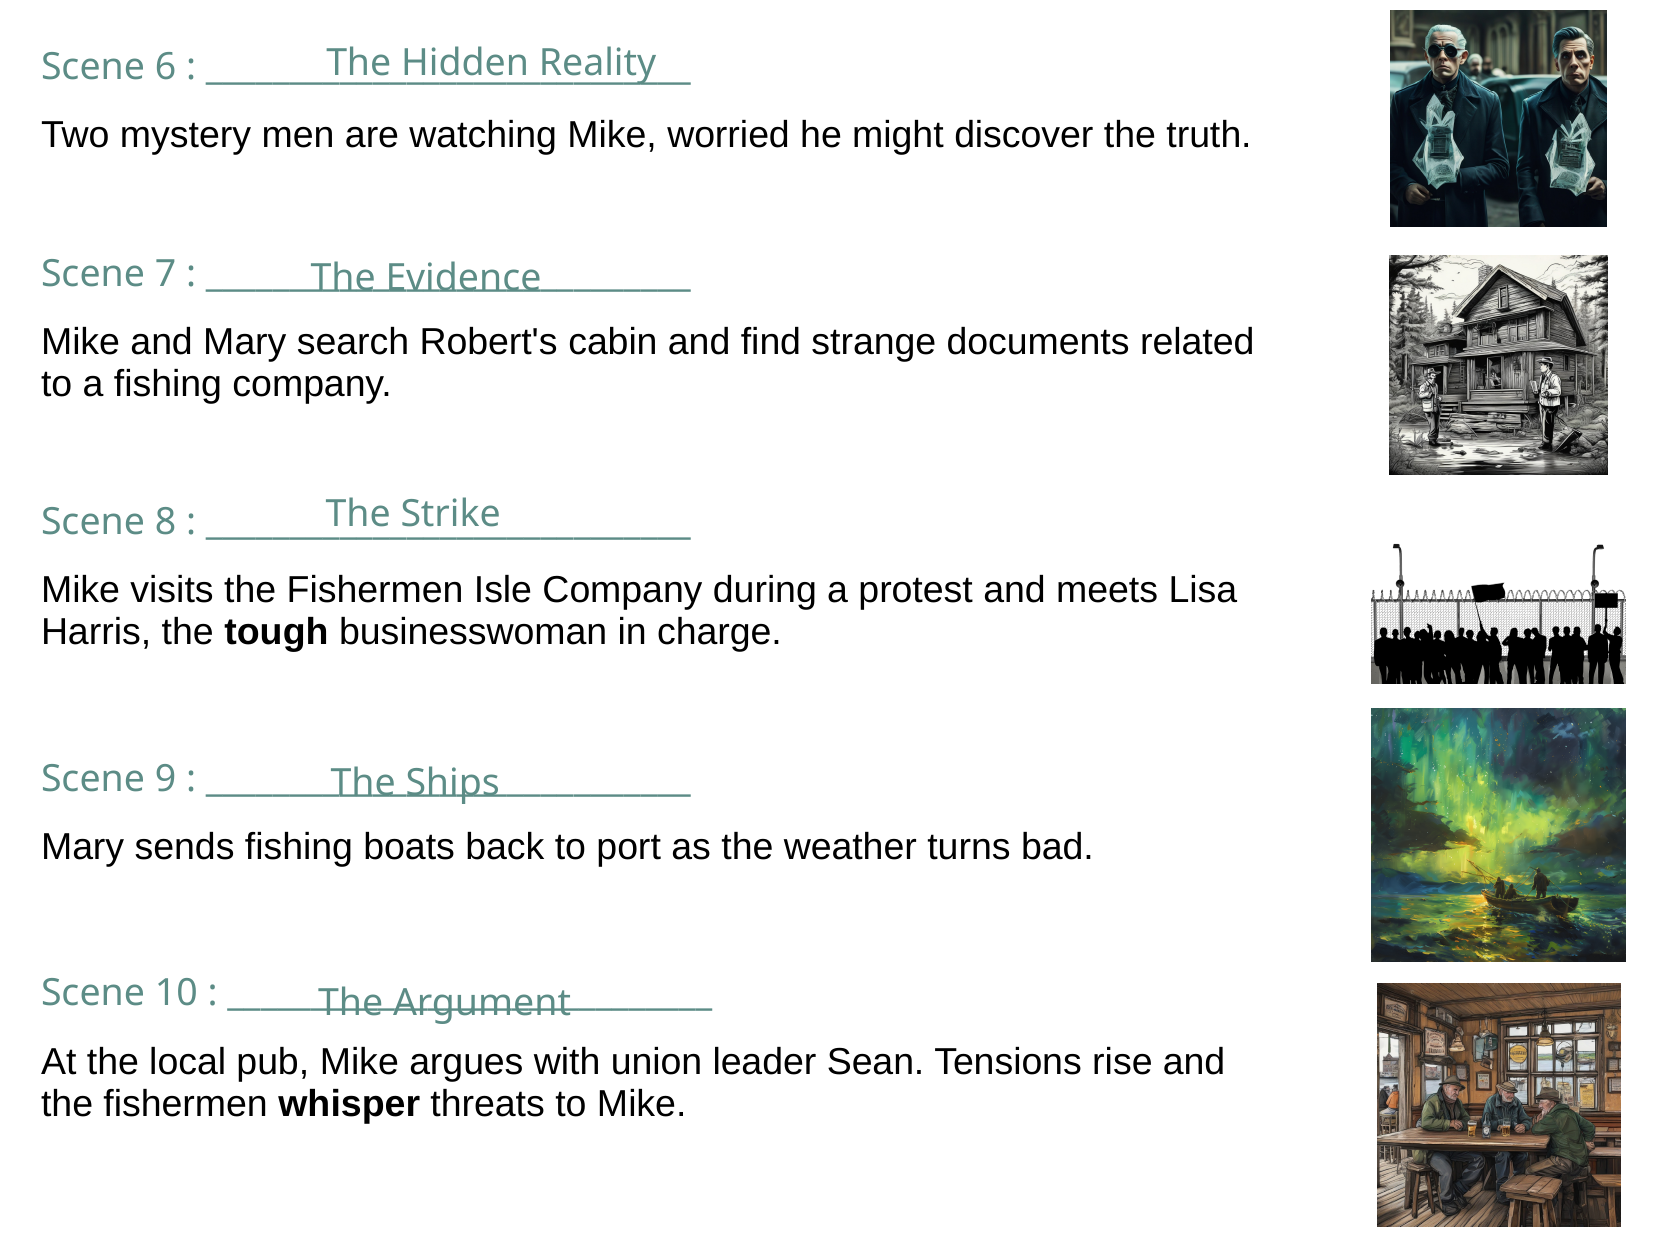

Scene 6 : _____________________________
Two mystery men are watching Mike, worried he might discover the truth.
Scene 7 : _____________________________
Mike and Mary search Robert's cabin and find strange documents related to a fishing company.
Scene 8 : _____________________________
Mike visits the Fishermen Isle Company during a protest and meets Lisa Harris, the tough businesswoman in charge.
Scene 9 : _____________________________
Mary sends fishing boats back to port as the weather turns bad.
Scene 10 : _____________________________
At the local pub, Mike argues with union leader Sean. Tensions rise and the fishermen whisper threats to Mike.
 The Hidden Reality
The Evidence
 The Strike
The Ships
The Argument